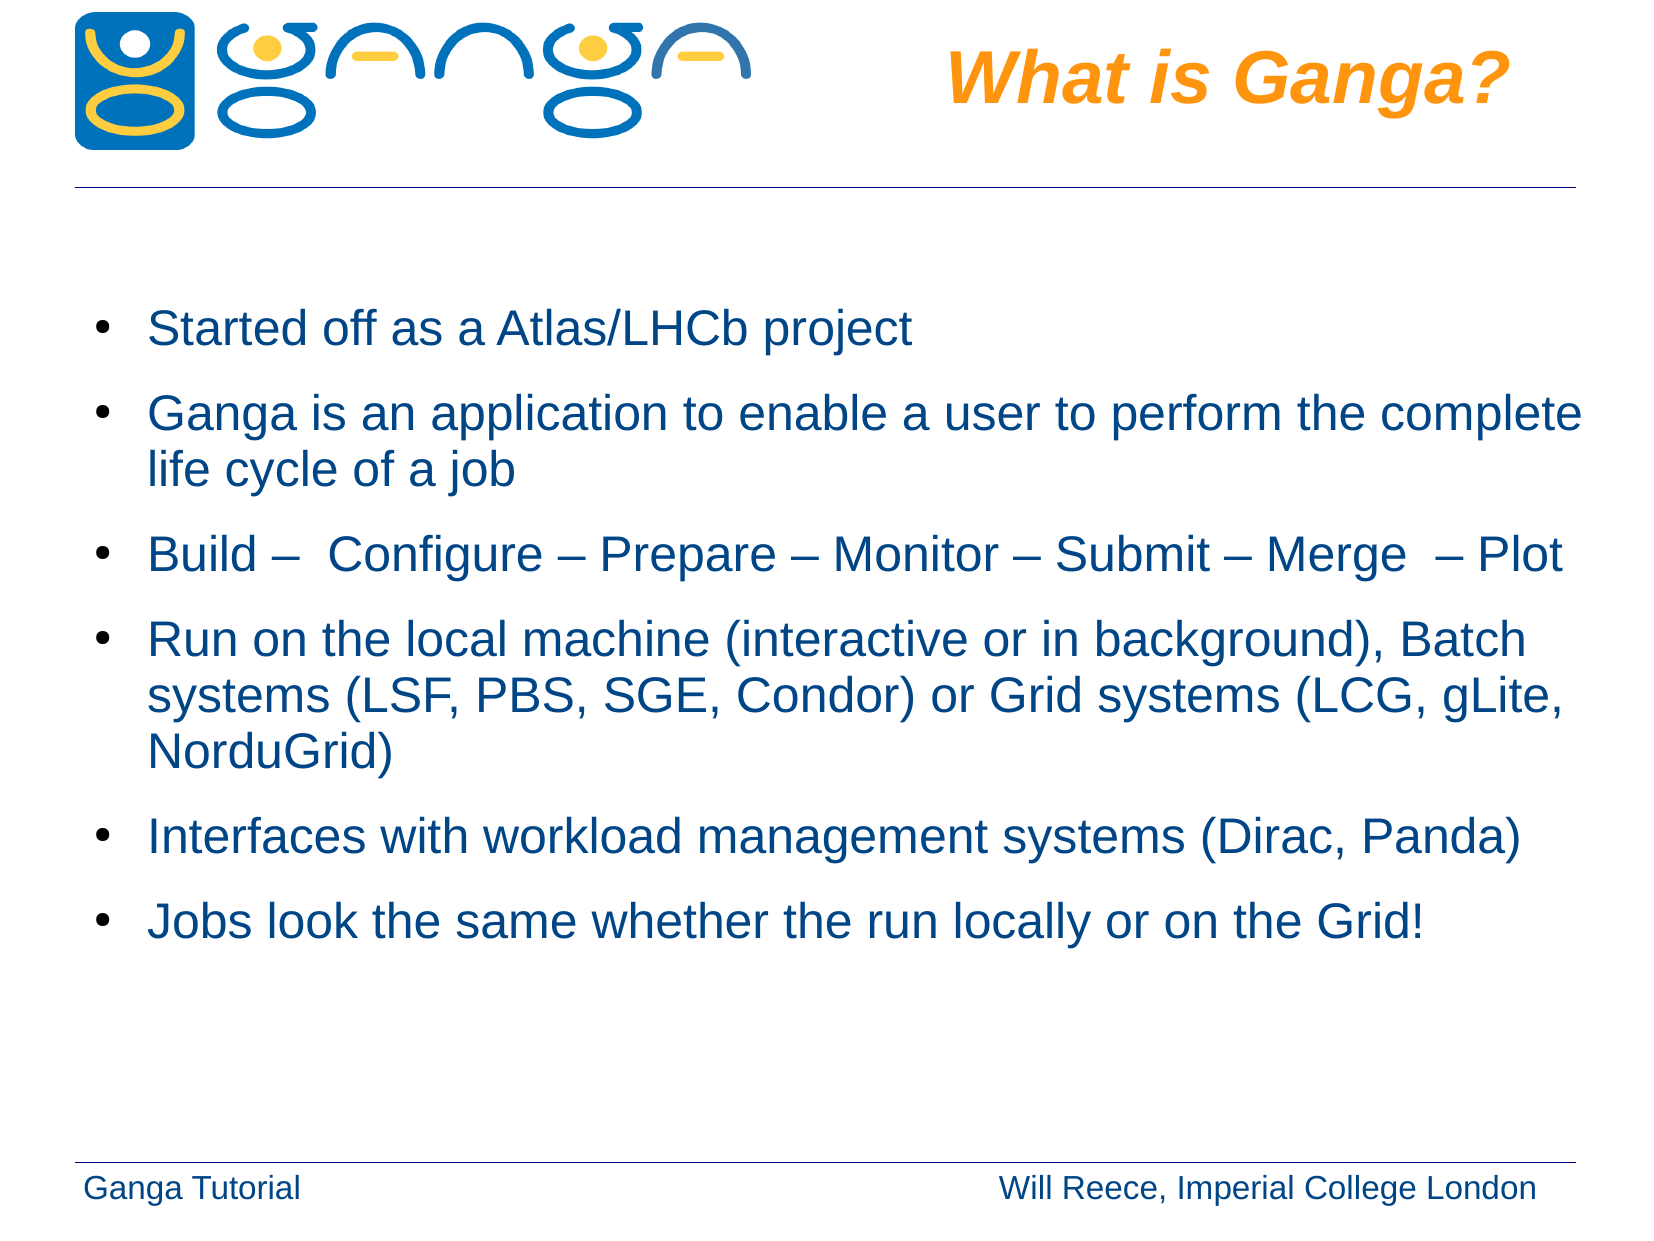

# What is Ganga?
Started off as a Atlas/LHCb project
Ganga is an application to enable a user to perform the complete life cycle of a job
Build – Configure – Prepare – Monitor – Submit – Merge – Plot
Run on the local machine (interactive or in background), Batch systems (LSF, PBS, SGE, Condor) or Grid systems (LCG, gLite, NorduGrid)
Interfaces with workload management systems (Dirac, Panda)
Jobs look the same whether the run locally or on the Grid!
Ganga Tutorial
Will Reece, Imperial College London